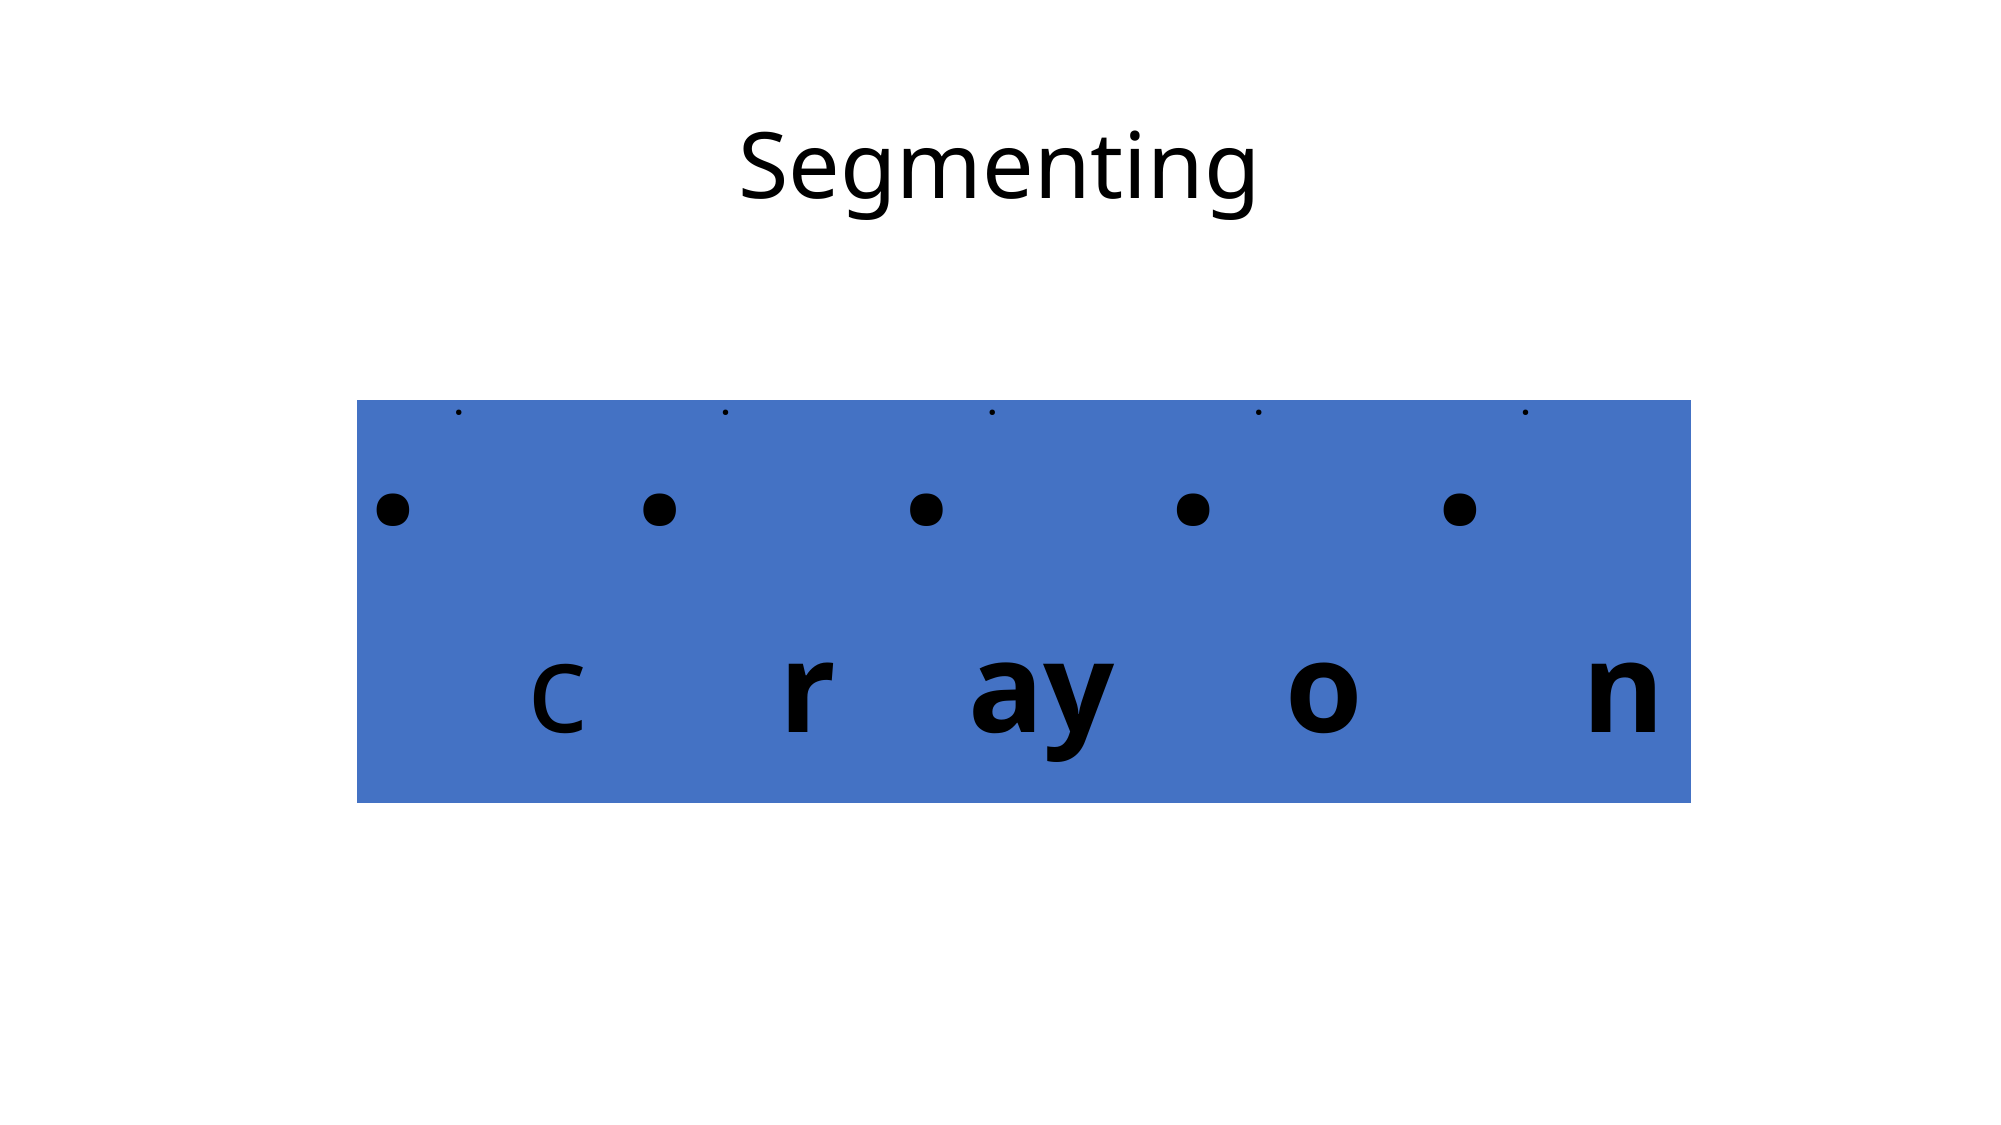

# Segmenting
| c | r | ay | o | n |
| --- | --- | --- | --- | --- |
| f | l | oa | t |
| --- | --- | --- | --- |